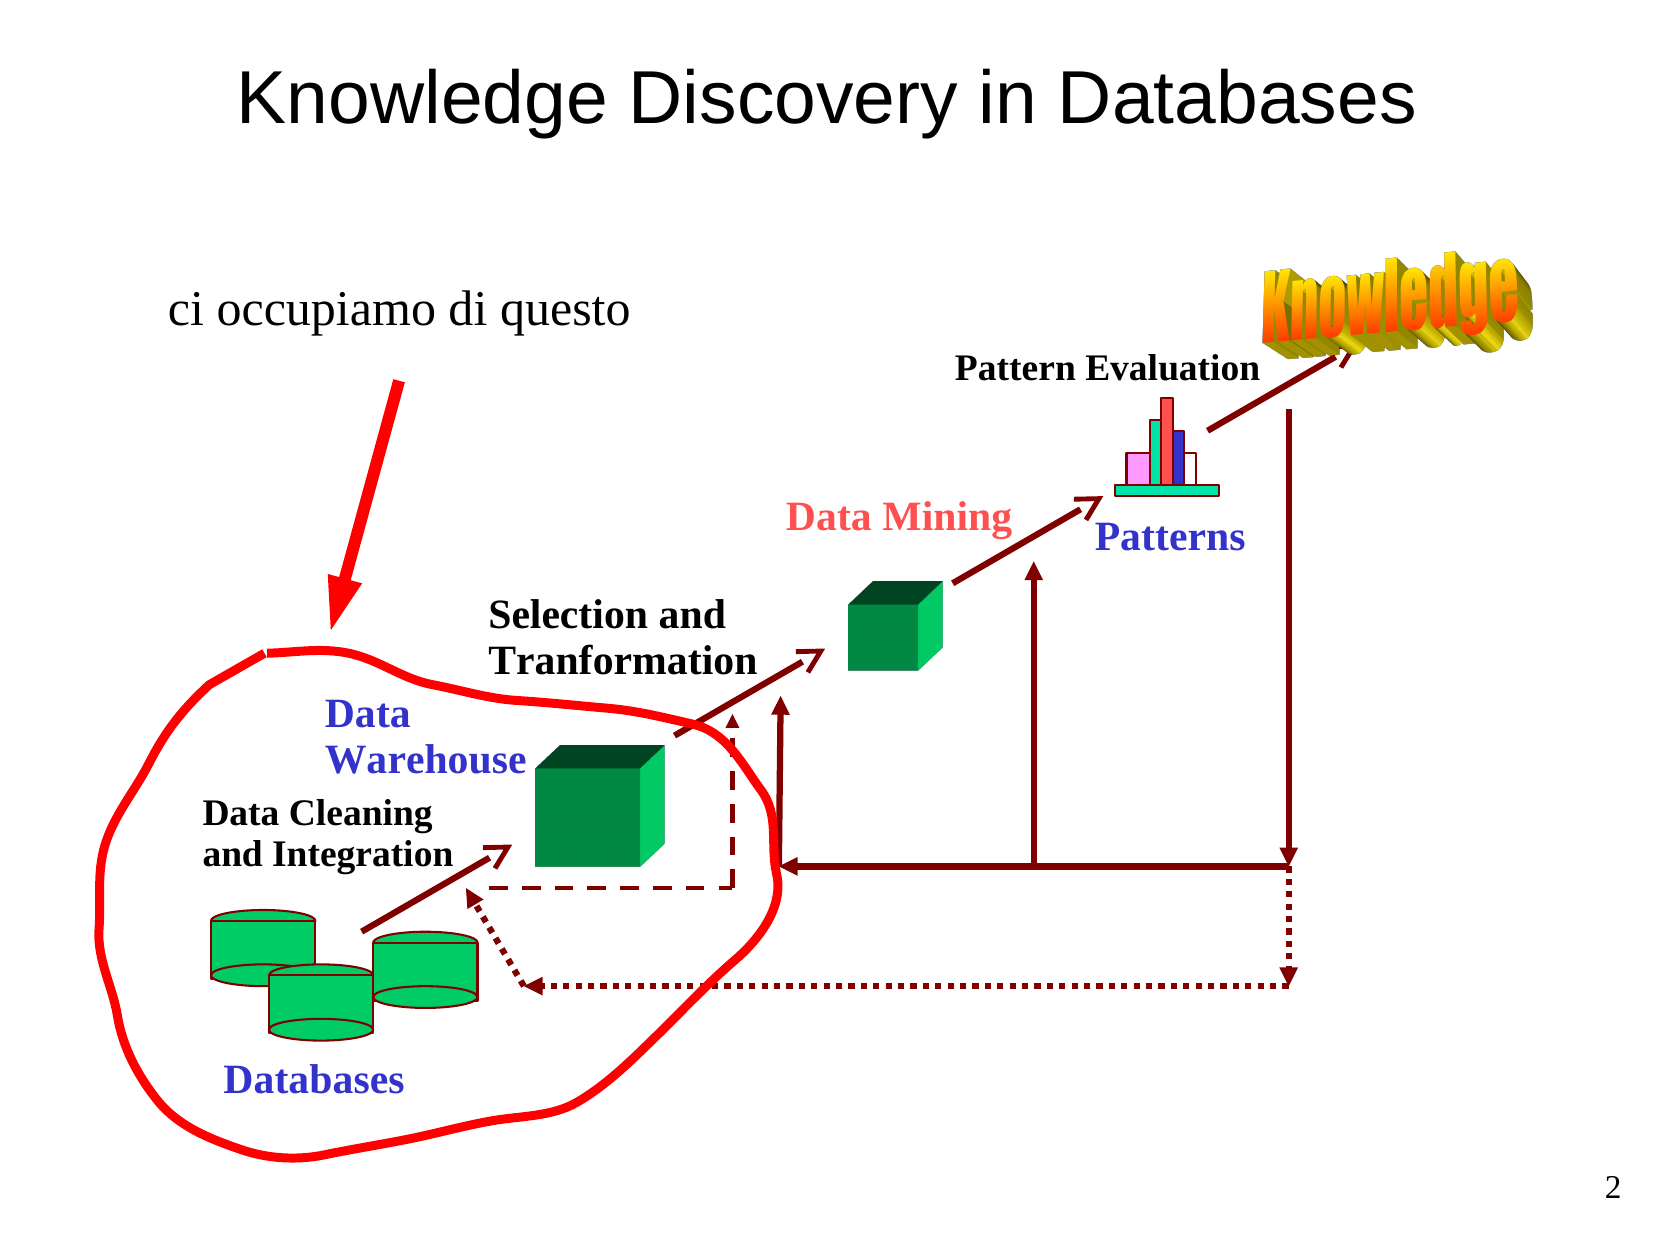

# Knowledge Discovery in Databases
ci occupiamo di questo
Pattern Evaluation
Data Mining
Patterns
Selection and
Tranformation
Data
Warehouse
Data Cleaning
and Integration
Databases